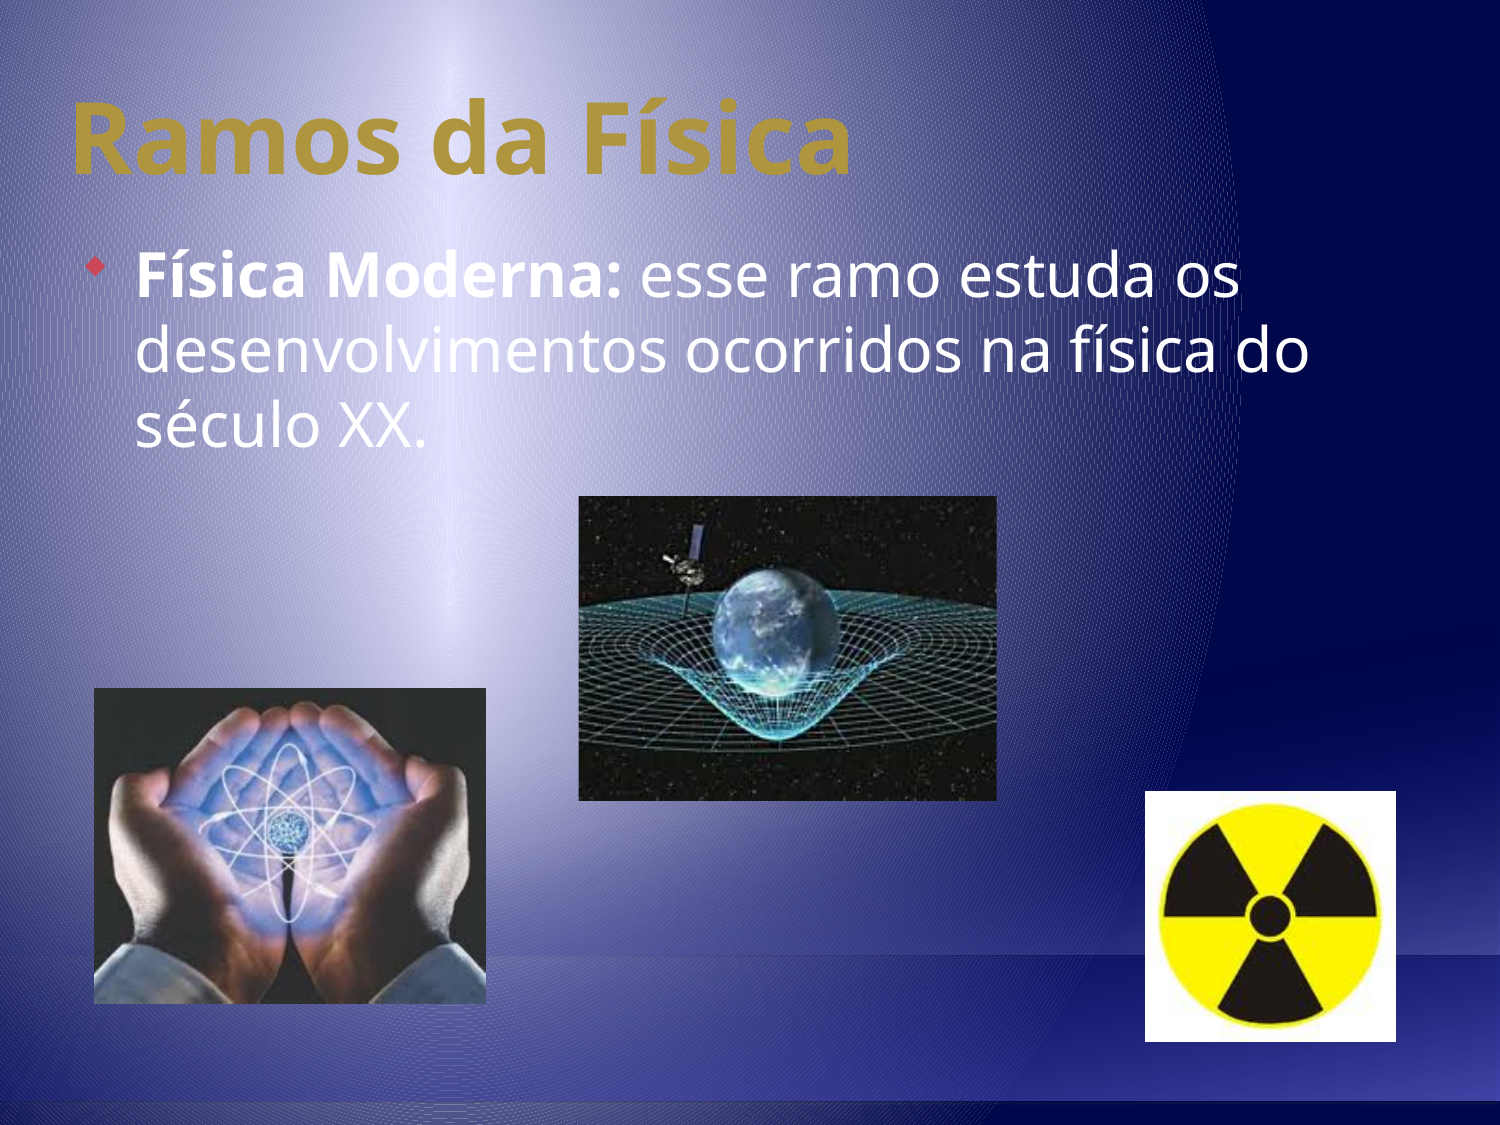

# Ramos da Física
Física Moderna: esse ramo estuda os desenvolvimentos ocorridos na física do século XX.